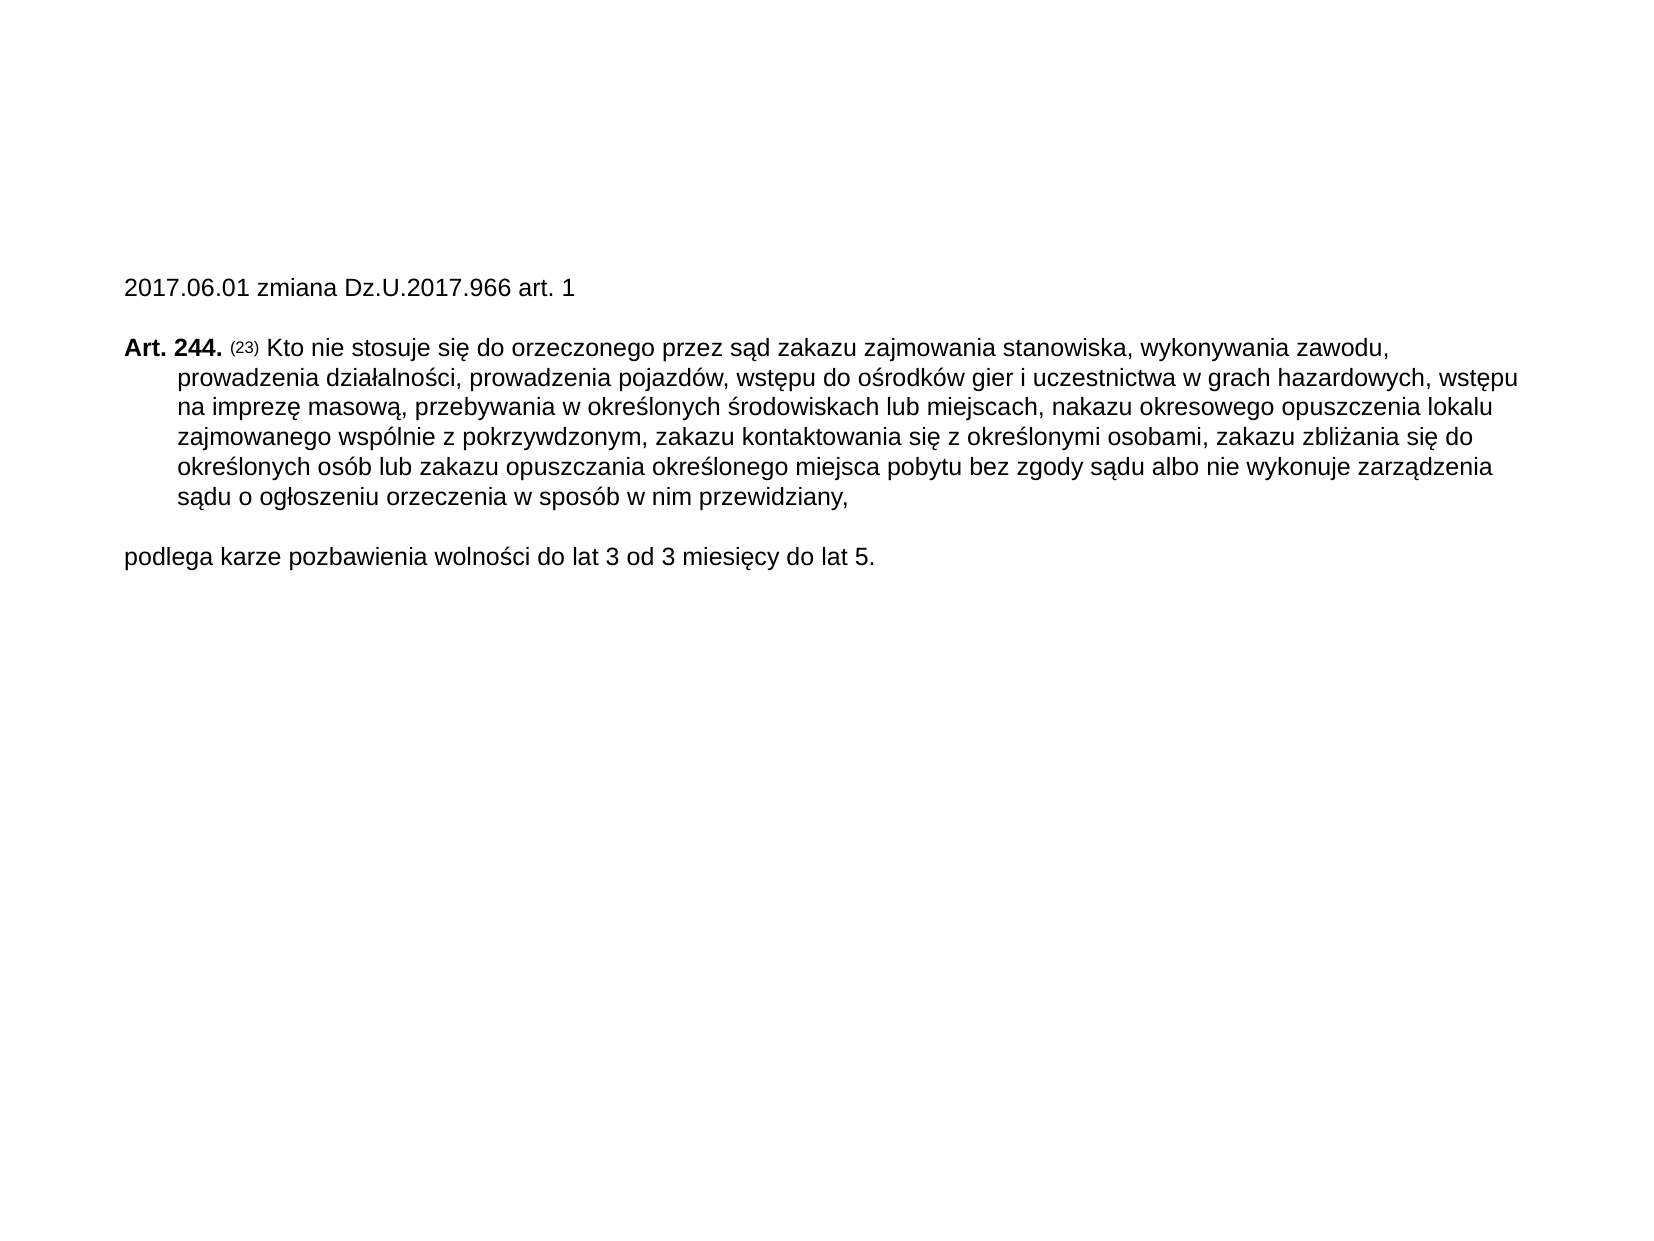

#
2017.06.01 zmiana Dz.U.2017.966 art. 1
Art. 244. (23) Kto nie stosuje się do orzeczonego przez sąd zakazu zajmowania stanowiska, wykonywania zawodu, prowadzenia działalności, prowadzenia pojazdów, wstępu do ośrodków gier i uczestnictwa w grach hazardowych, wstępu na imprezę masową, przebywania w określonych środowiskach lub miejscach, nakazu okresowego opuszczenia lokalu zajmowanego wspólnie z pokrzywdzonym, zakazu kontaktowania się z określonymi osobami, zakazu zbliżania się do określonych osób lub zakazu opuszczania określonego miejsca pobytu bez zgody sądu albo nie wykonuje zarządzenia sądu o ogłoszeniu orzeczenia w sposób w nim przewidziany,
podlega karze pozbawienia wolności do lat 3 od 3 miesięcy do lat 5.